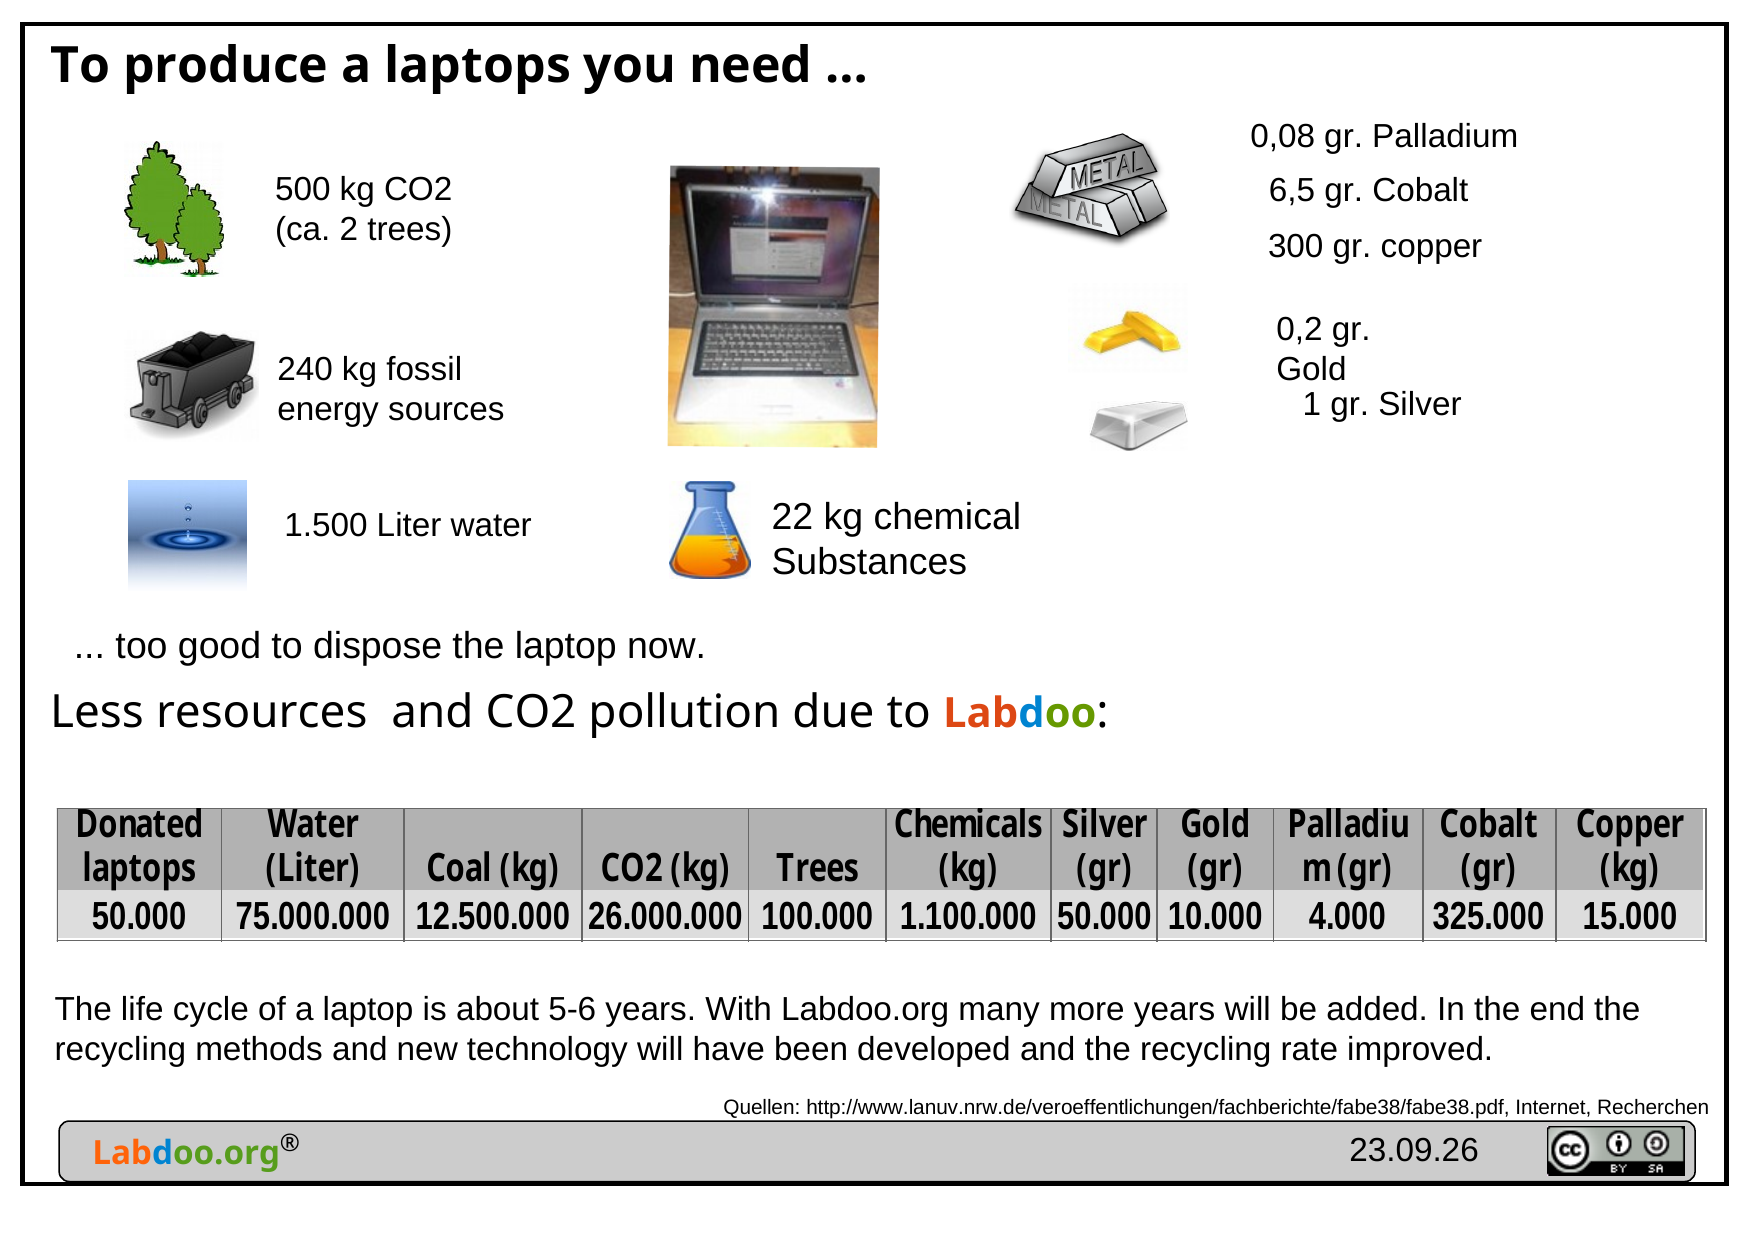

To produce a laptops you need …
0,08 gr. Palladium
500 kg CO2
(ca. 2 trees)
6,5 gr. Cobalt
300 gr. copper
0,2 gr. Gold
240 kg fossil energy sources
1 gr. Silver
22 kg chemical Substances
1.500 Liter water
... too good to dispose the laptop now.
Less resources and CO2 pollution due to Labdoo:
The life cycle of a laptop is about 5-6 years. With Labdoo.org many more years will be added. In the end the recycling methods and new technology will have been developed and the recycling rate improved.
Quellen: http://www.lanuv.nrw.de/veroeffentlichungen/fachberichte/fabe38/fabe38.pdf, Internet, Recherchen
Labdoo.org®